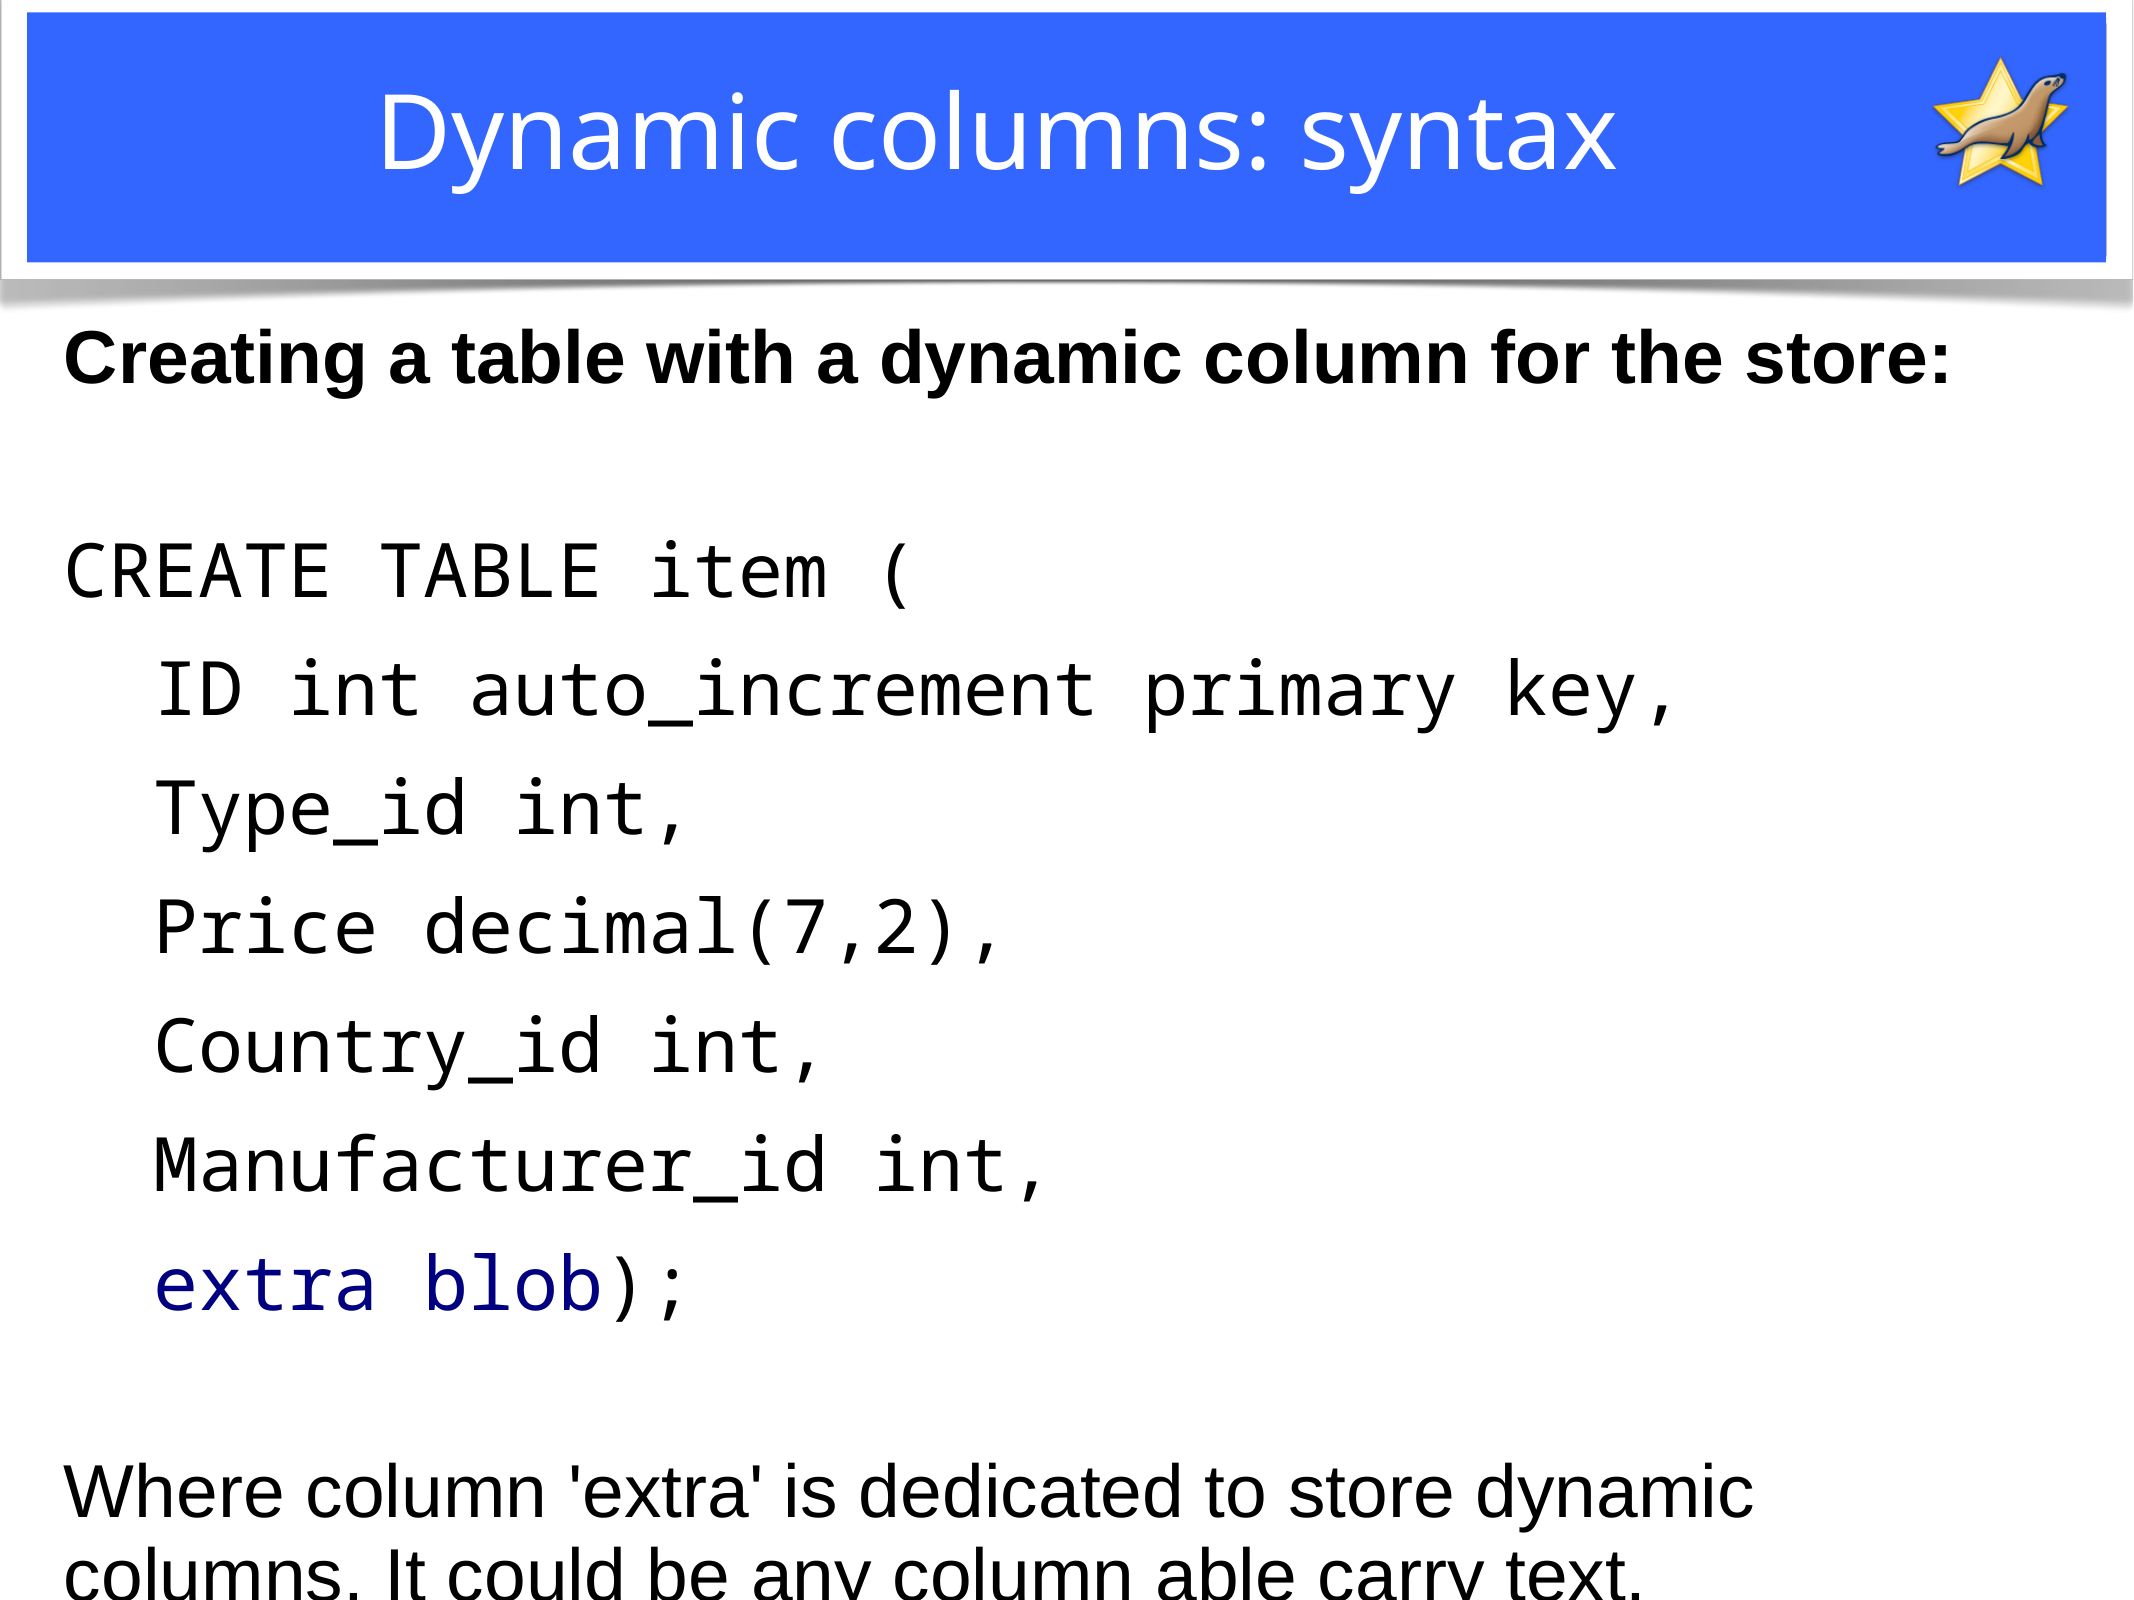

# Dynamic columns: syntax
Creating a table with a dynamic column for the store:
CREATE TABLE item (
 ID int auto_increment primary key,
 Type_id int,
 Price decimal(7,2),
 Country_id int,
 Manufacturer_id int,
 extra blob);
Where column 'extra' is dedicated to store dynamic columns. It could be any column able carry text.